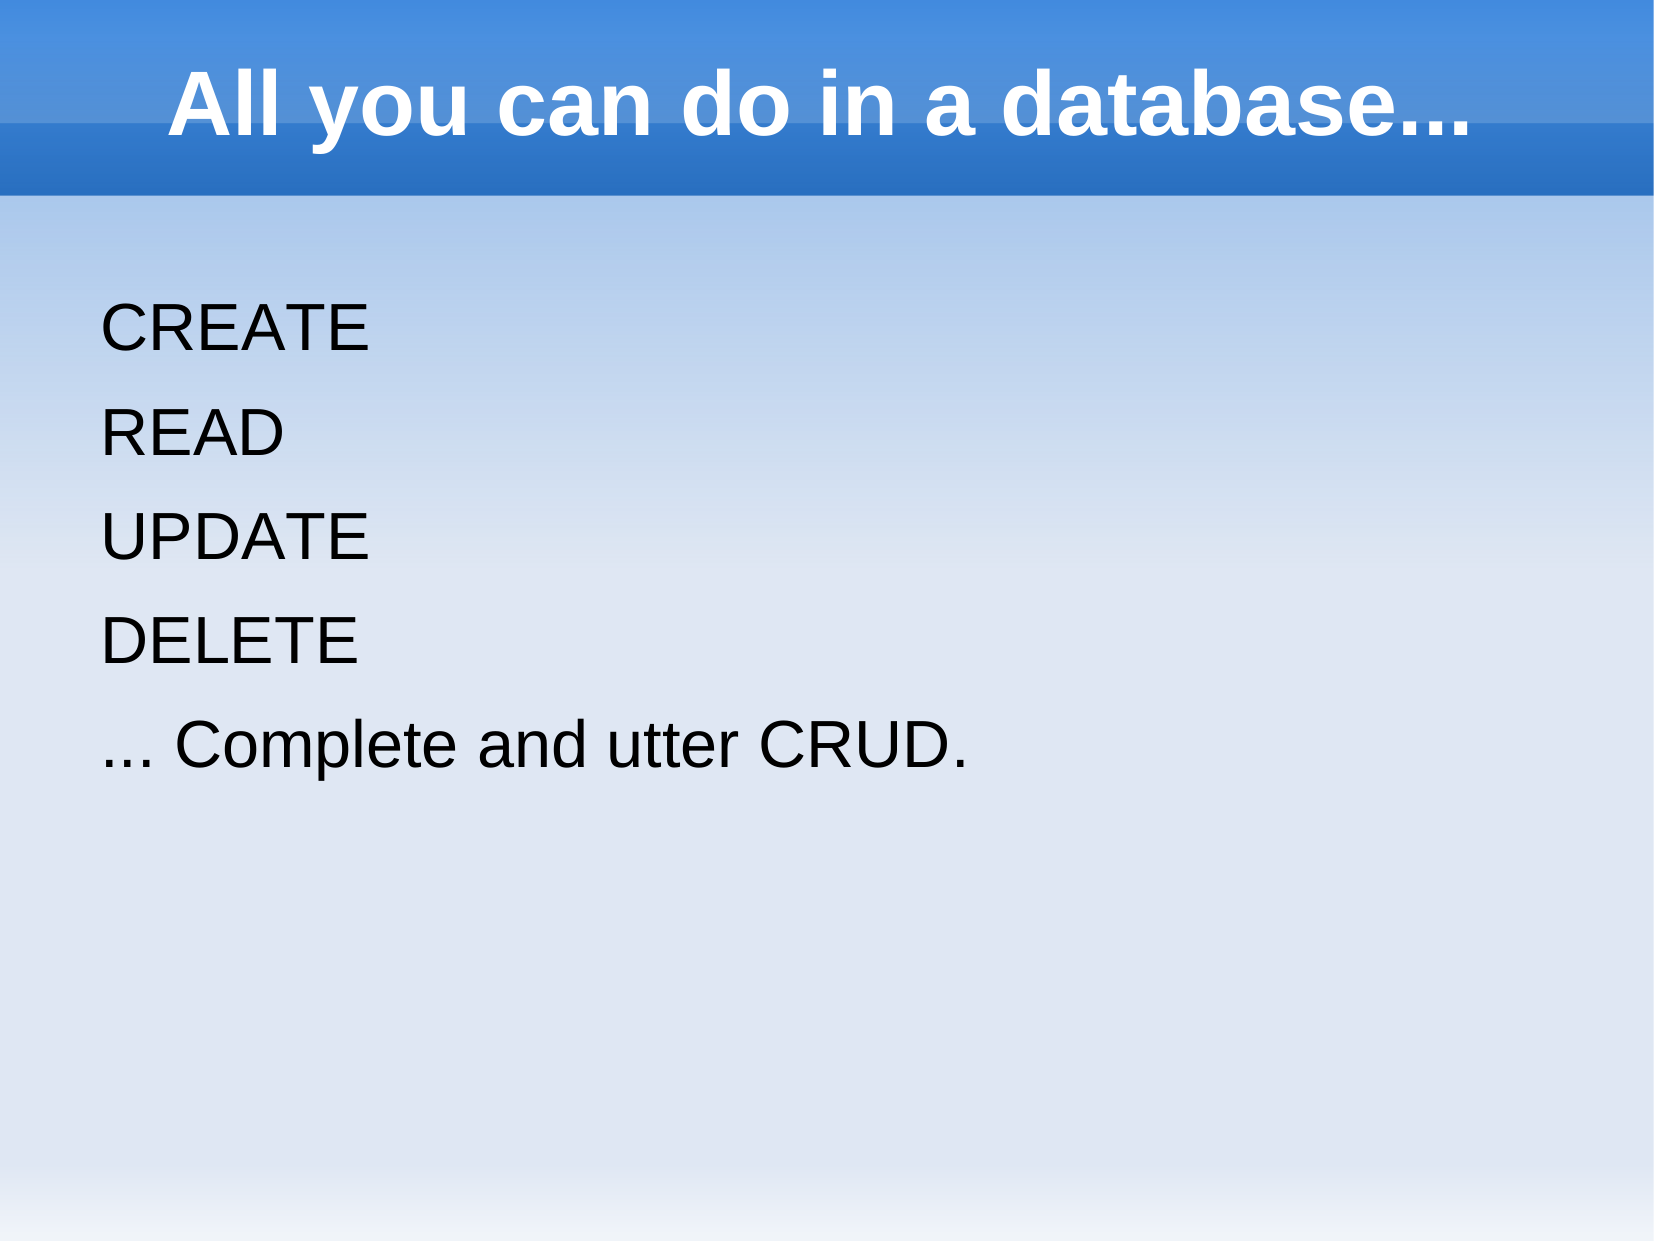

# All you can do in a database...
CREATE
READ
UPDATE
DELETE
... Complete and utter CRUD.